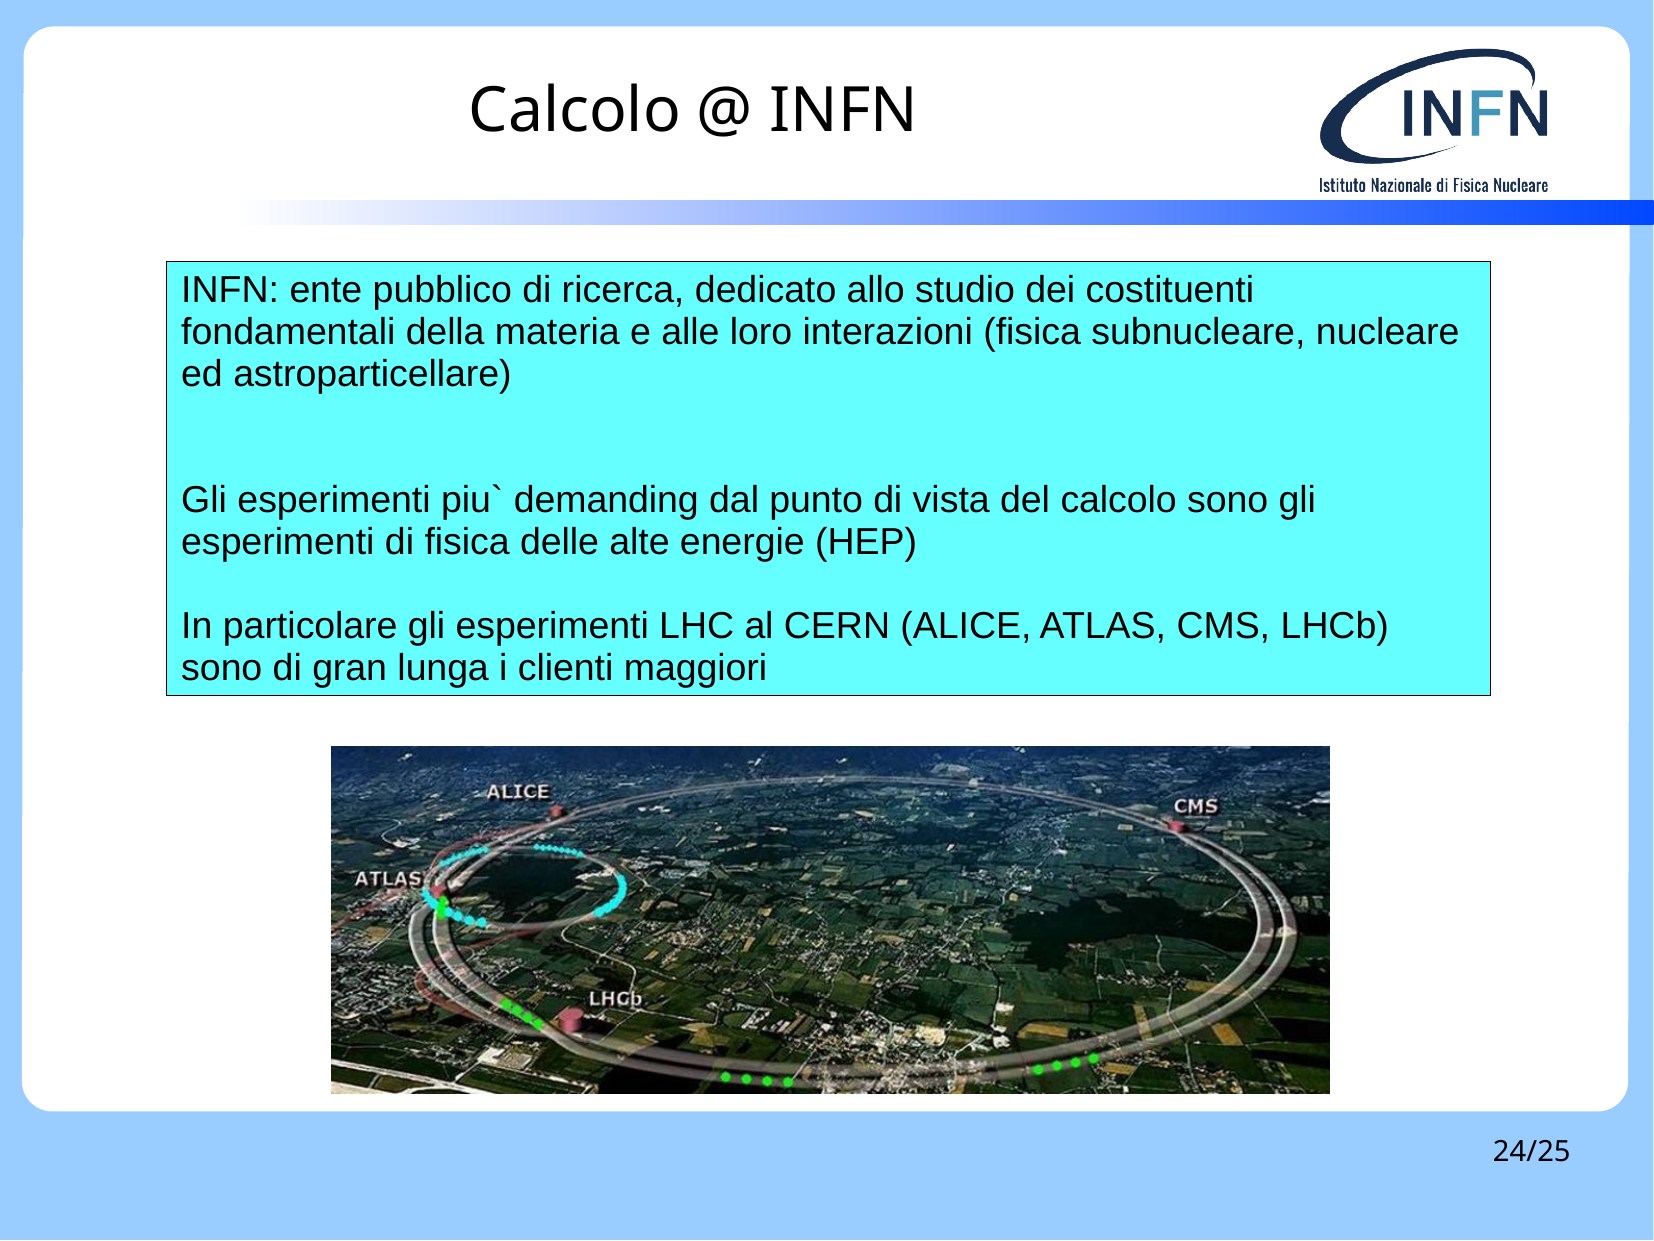

# Calcolo @ INFN
INFN: ente pubblico di ricerca, dedicato allo studio dei costituenti fondamentali della materia e alle loro interazioni (fisica subnucleare, nucleare ed astroparticellare)
Gli esperimenti piu` demanding dal punto di vista del calcolo sono gli esperimenti di fisica delle alte energie (HEP)
In particolare gli esperimenti LHC al CERN (ALICE, ATLAS, CMS, LHCb) sono di gran lunga i clienti maggiori
24